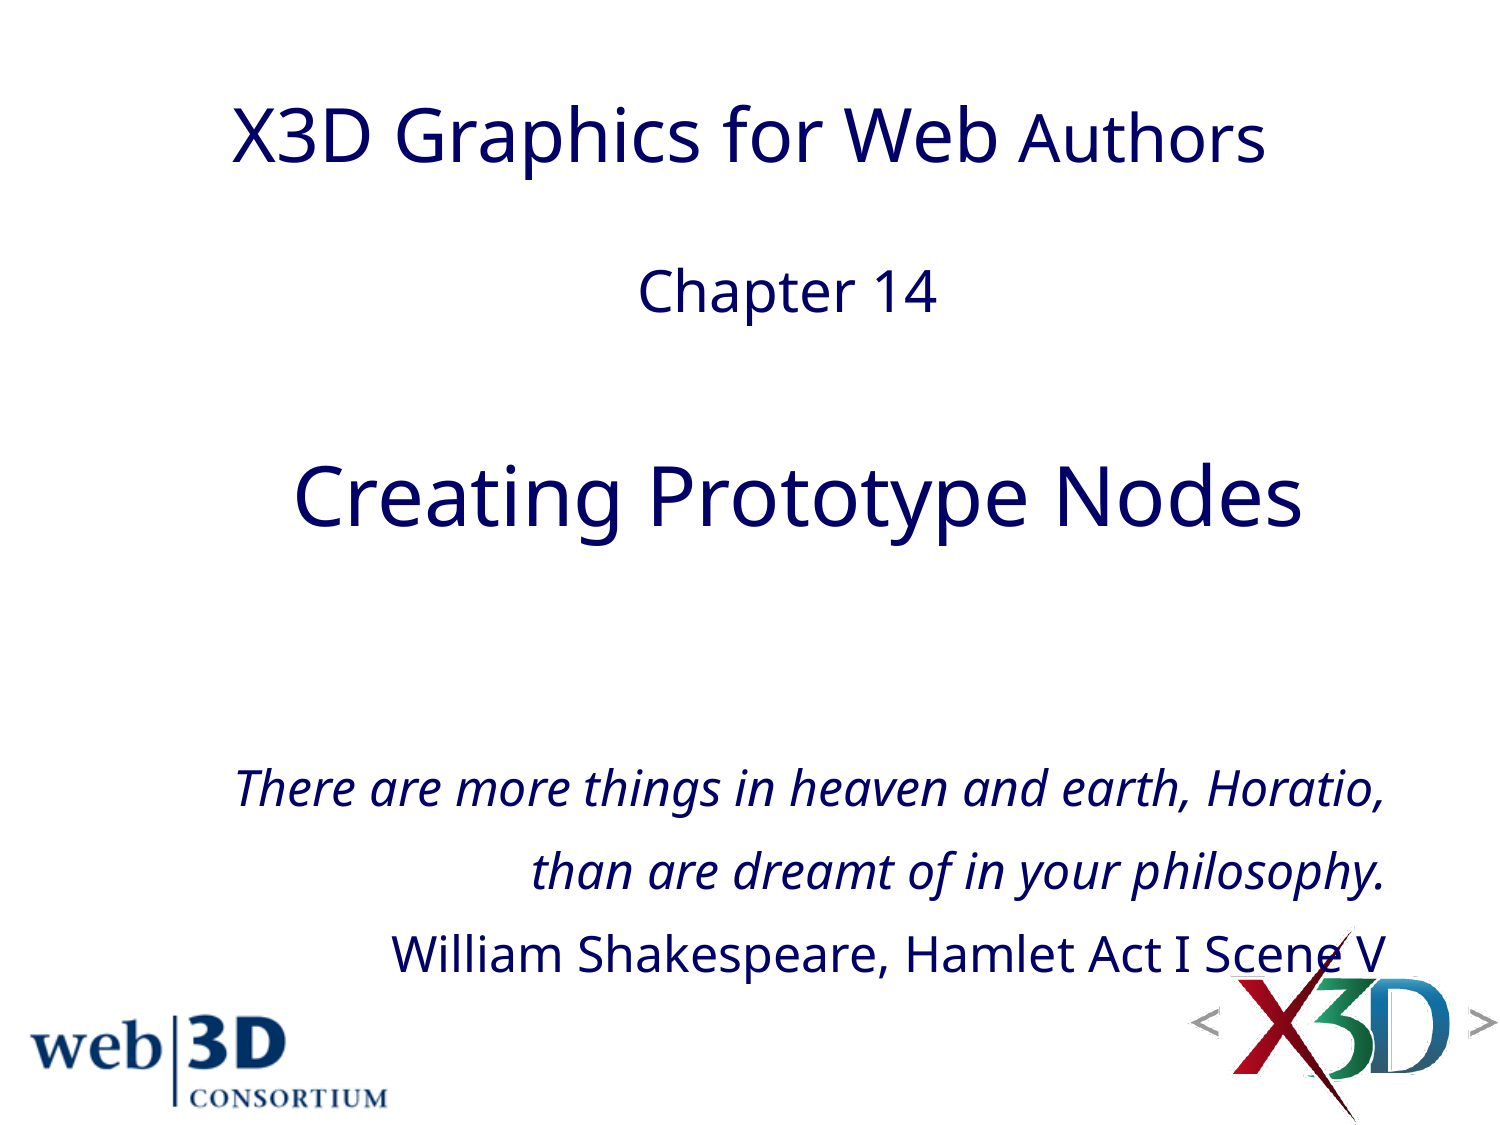

# X3D Graphics for Web Authors
Chapter 14
 Creating Prototype Nodes
There are more things in heaven and earth, Horatio,
than are dreamt of in your philosophy.
William Shakespeare, Hamlet Act I Scene V